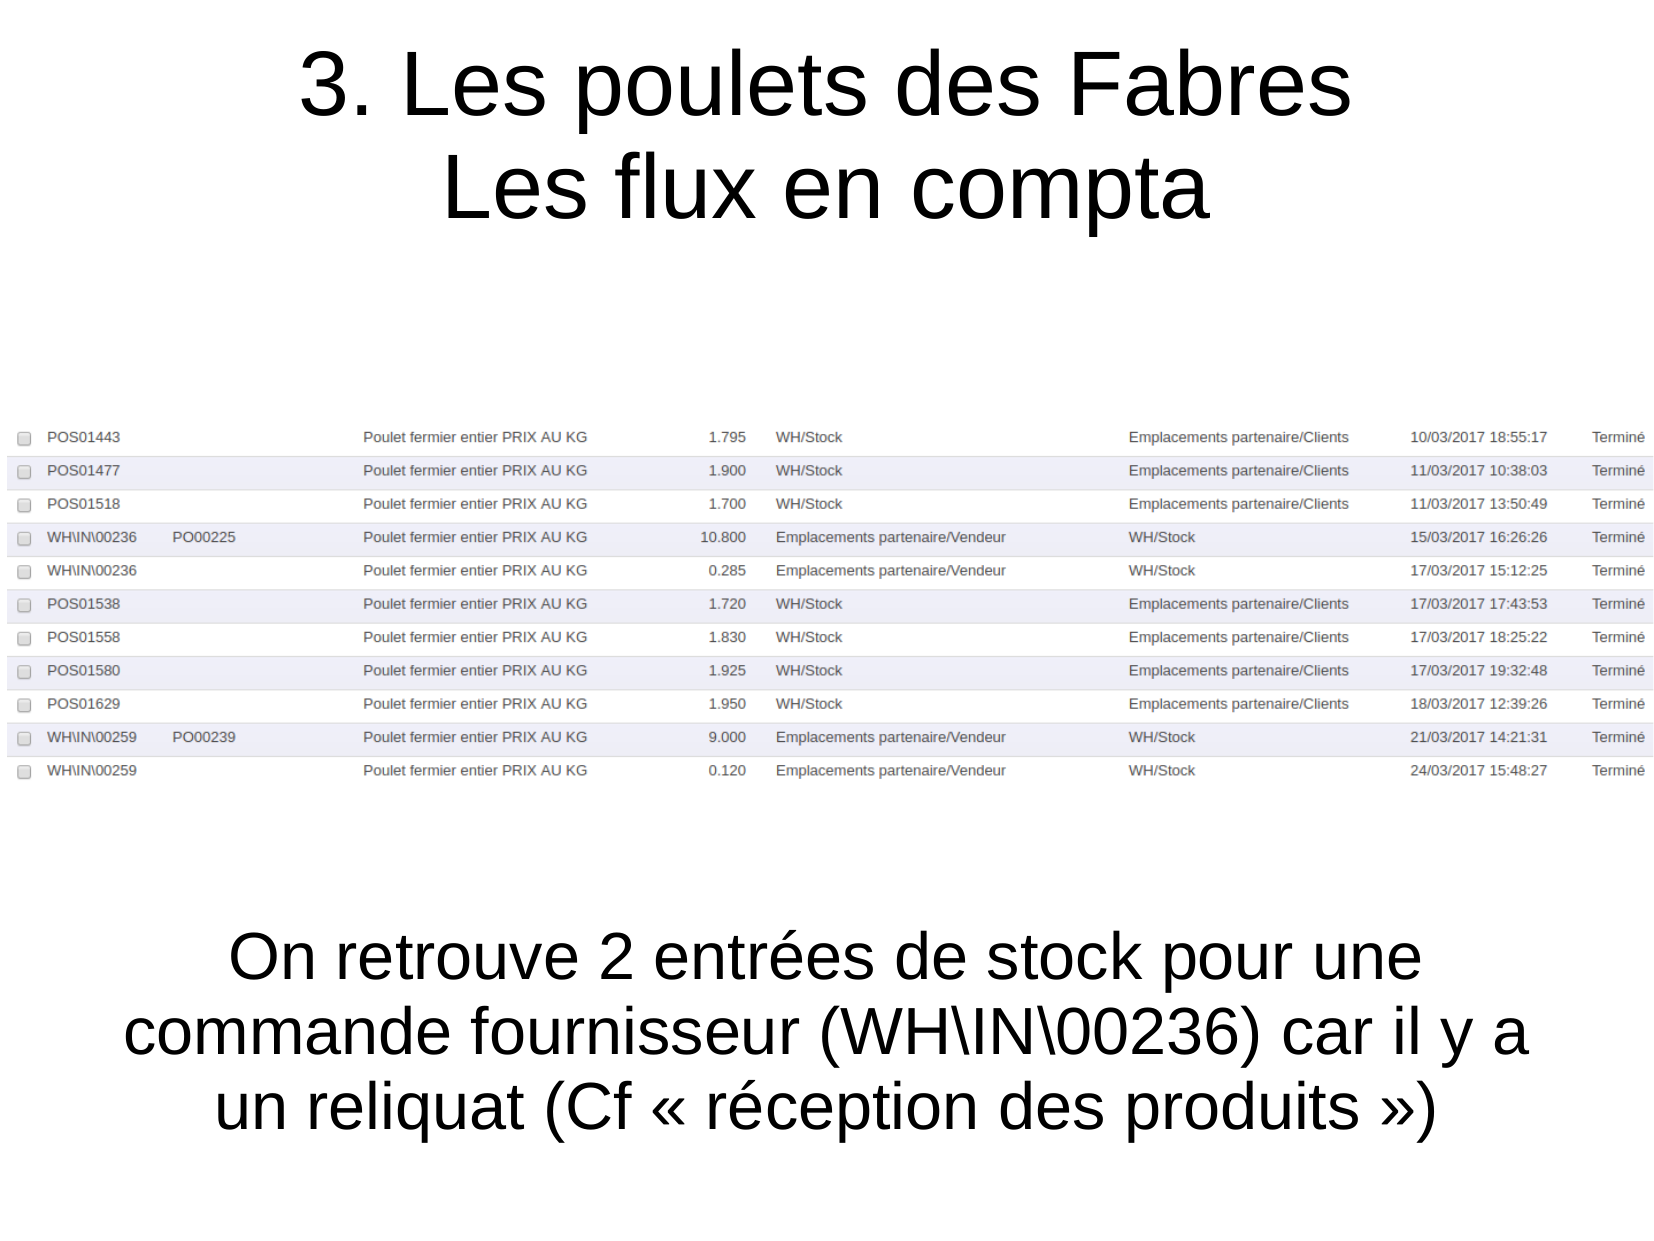

# 3. Les poulets des Fabres Les flux en compta
On retrouve 2 entrées de stock pour une commande fournisseur (WH\IN\00236) car il y a un reliquat (Cf « réception des produits »)